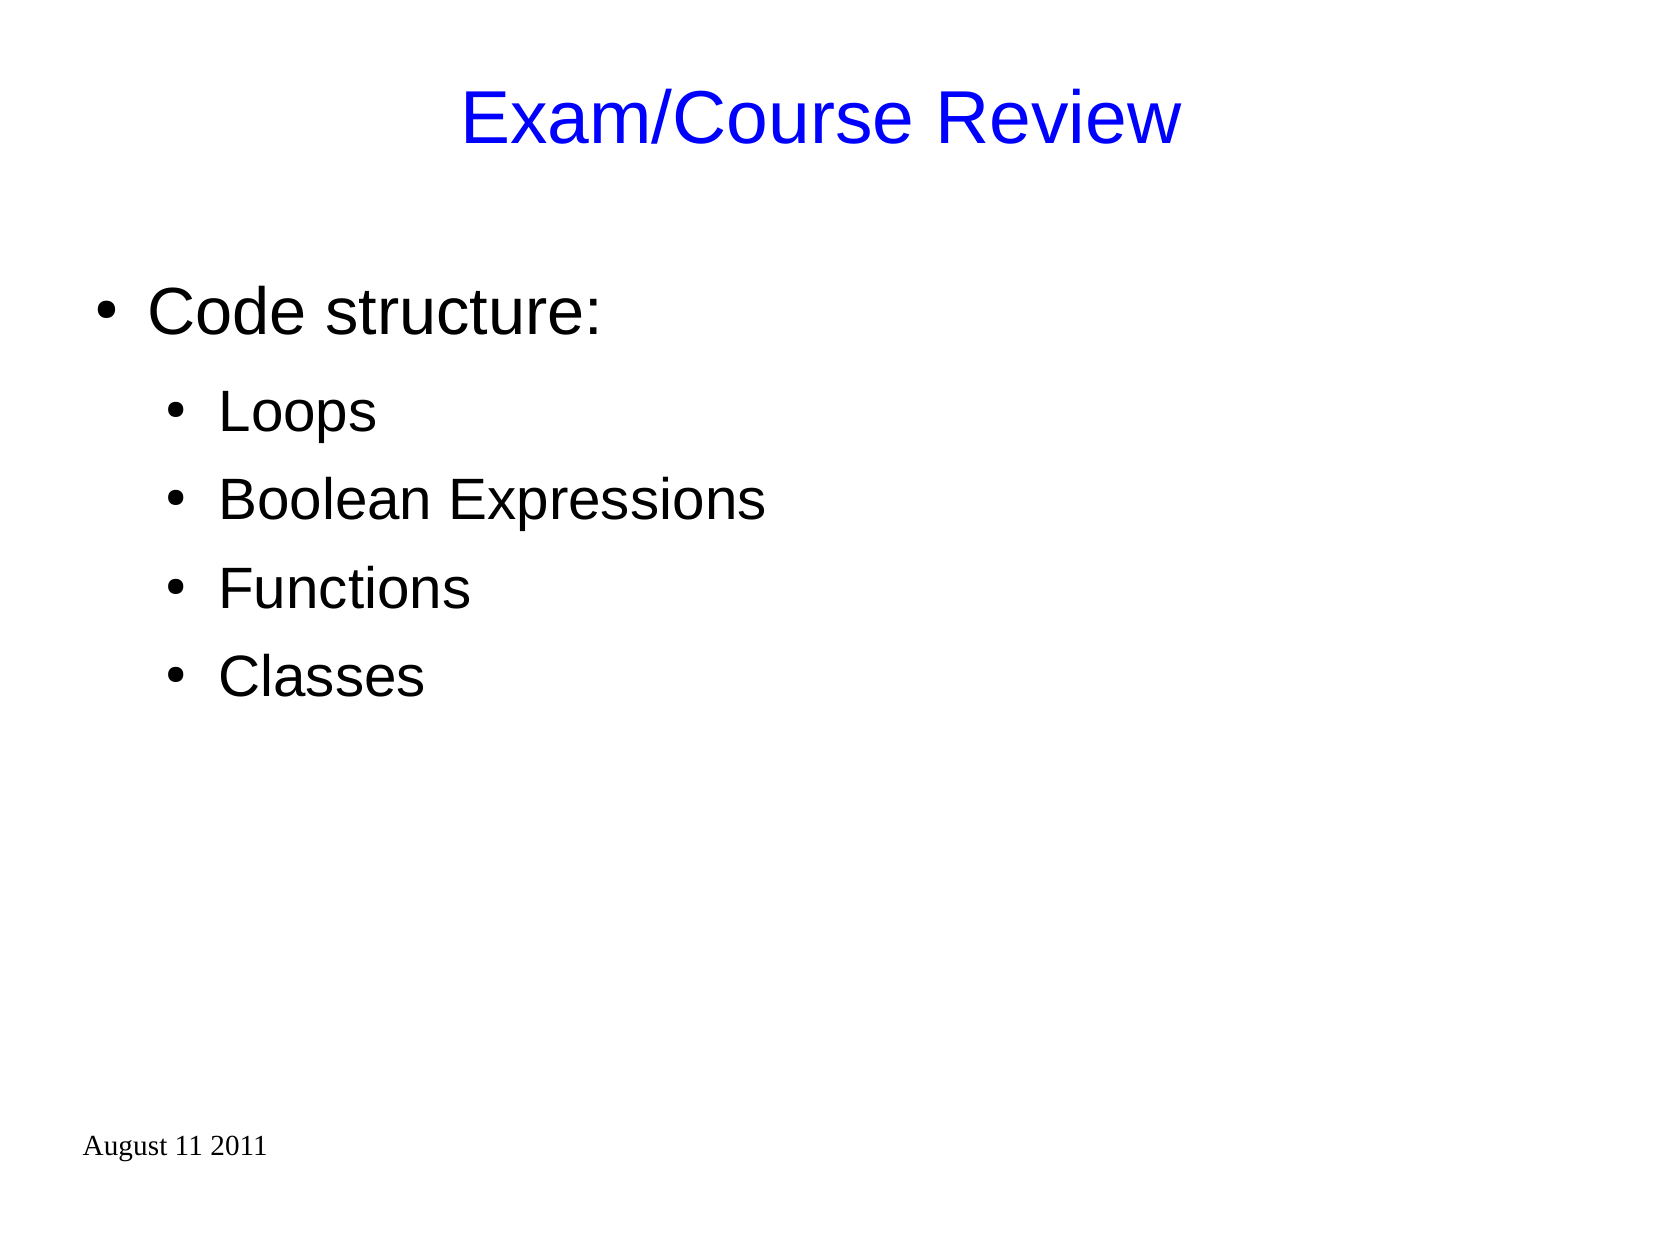

# Exam/Course Review
Code structure:
Loops
Boolean Expressions
Functions
Classes
August 11 2011